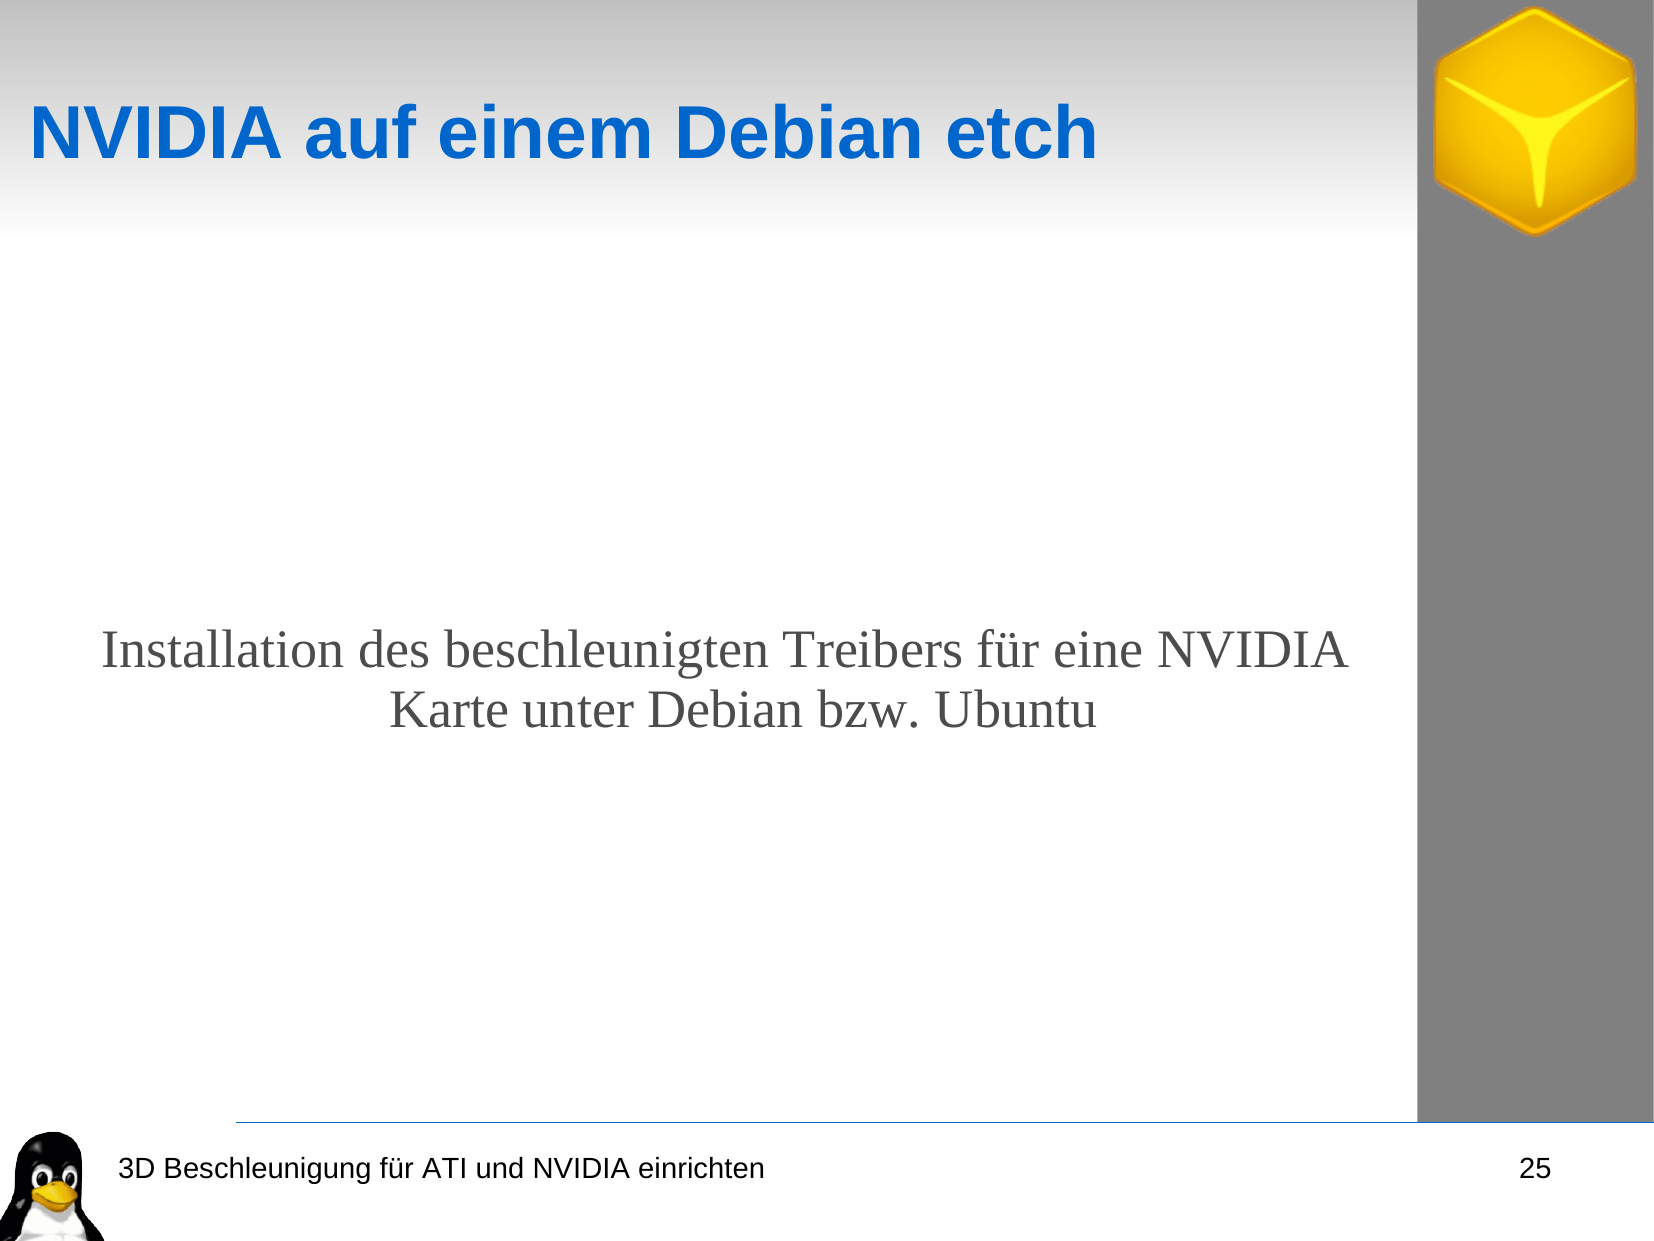

# NVIDIA auf einem Debian etch
Installation des beschleunigten Treibers für eine NVIDIA Karte unter Debian bzw. Ubuntu
3D Beschleunigung für ATI und NVIDIA einrichten
25